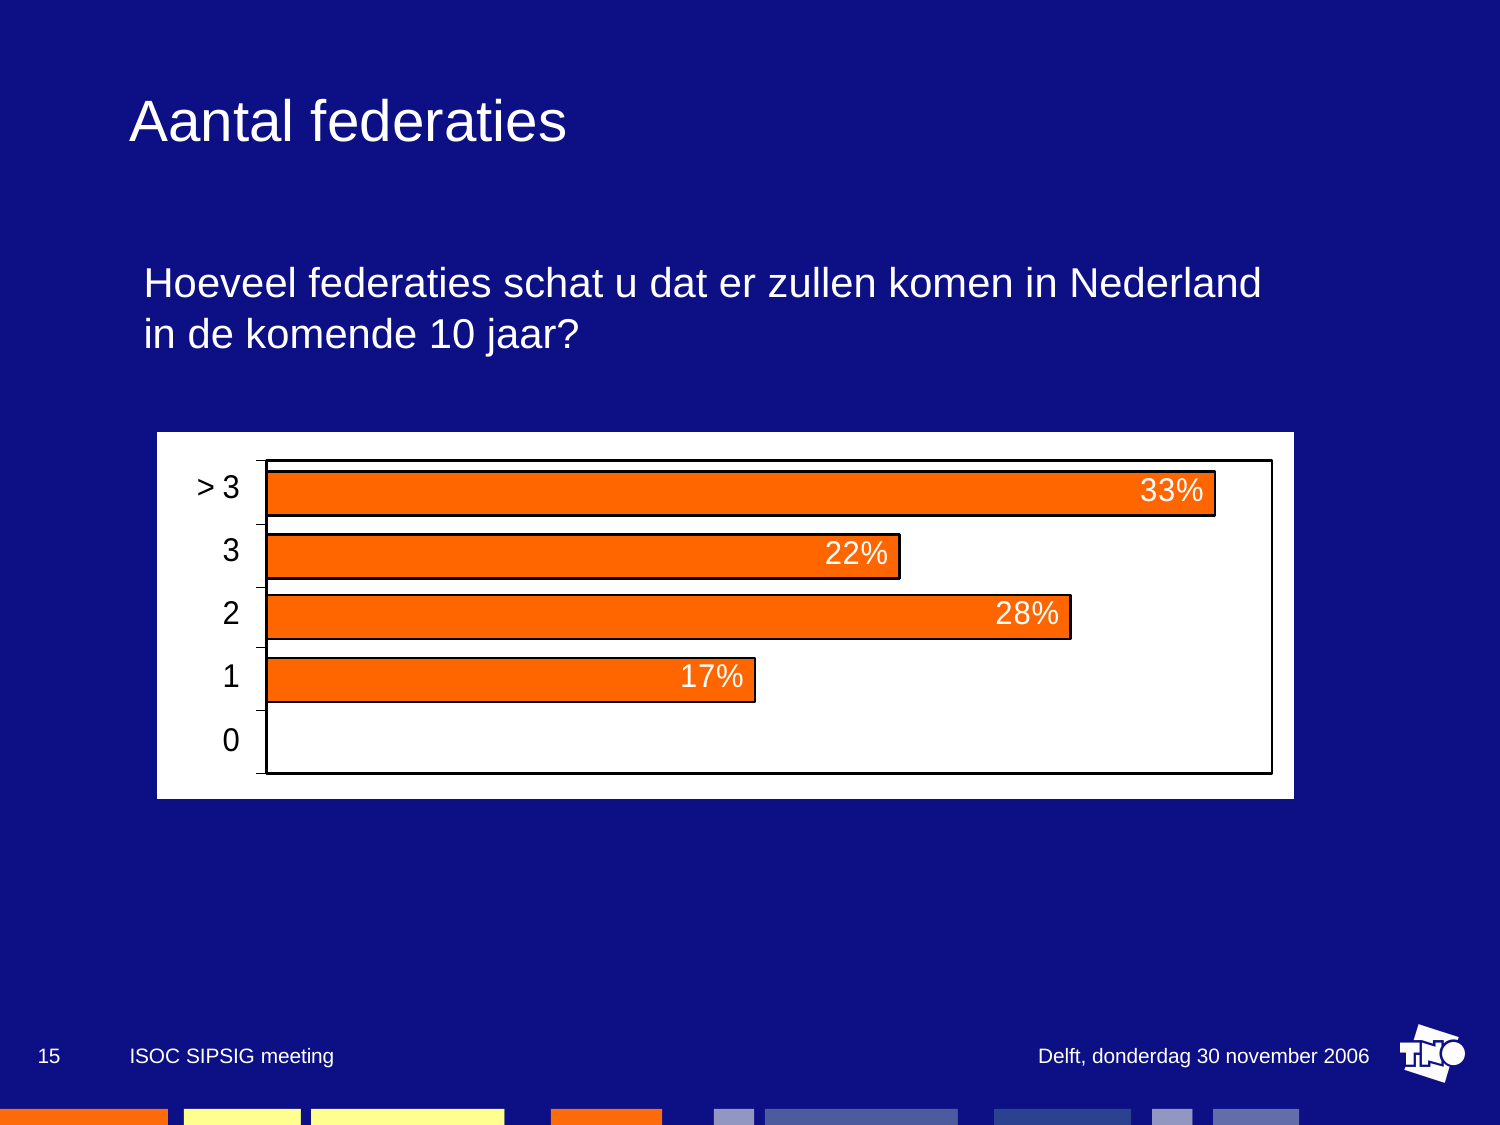

# Aantal federaties
	Hoeveel federaties schat u dat er zullen komen in Nederland in de komende 10 jaar?
15
ISOC SIPSIG meeting
Delft, donderdag 30 november 2006